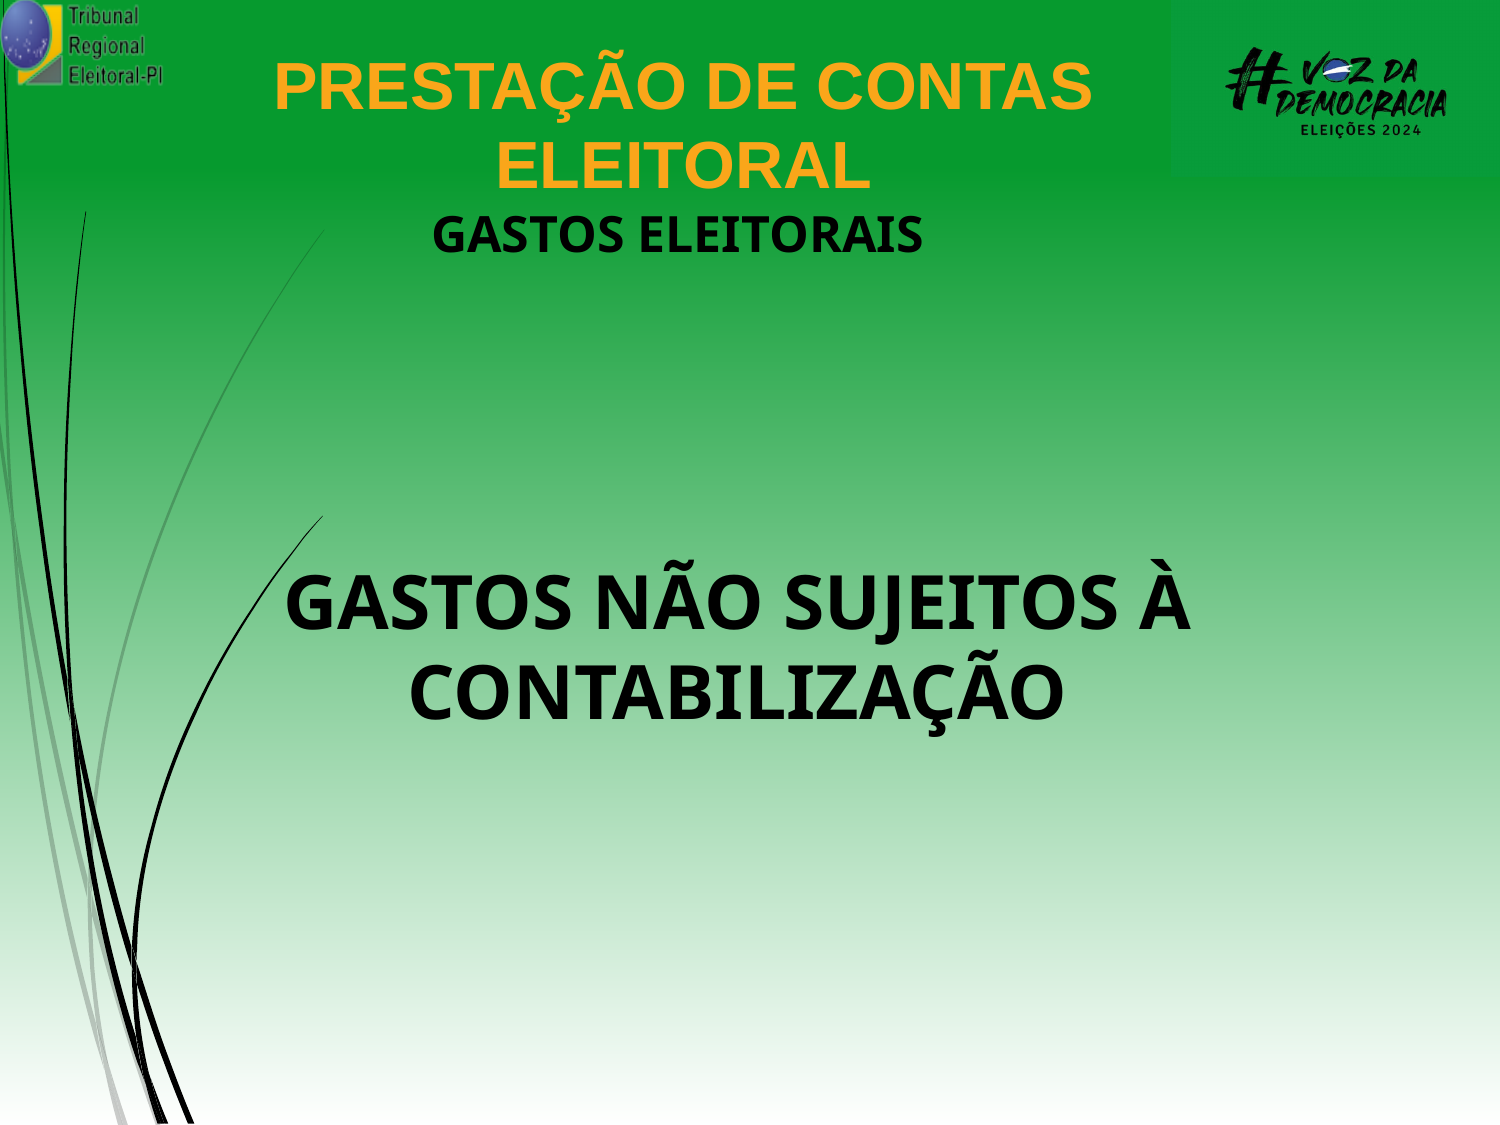

PRESTAÇÃO DE CONTAS
ELEITORAL
GASTOS ELEITORAIS
GASTOS NÃO SUJEITOS À CONTABILIZAÇÃO